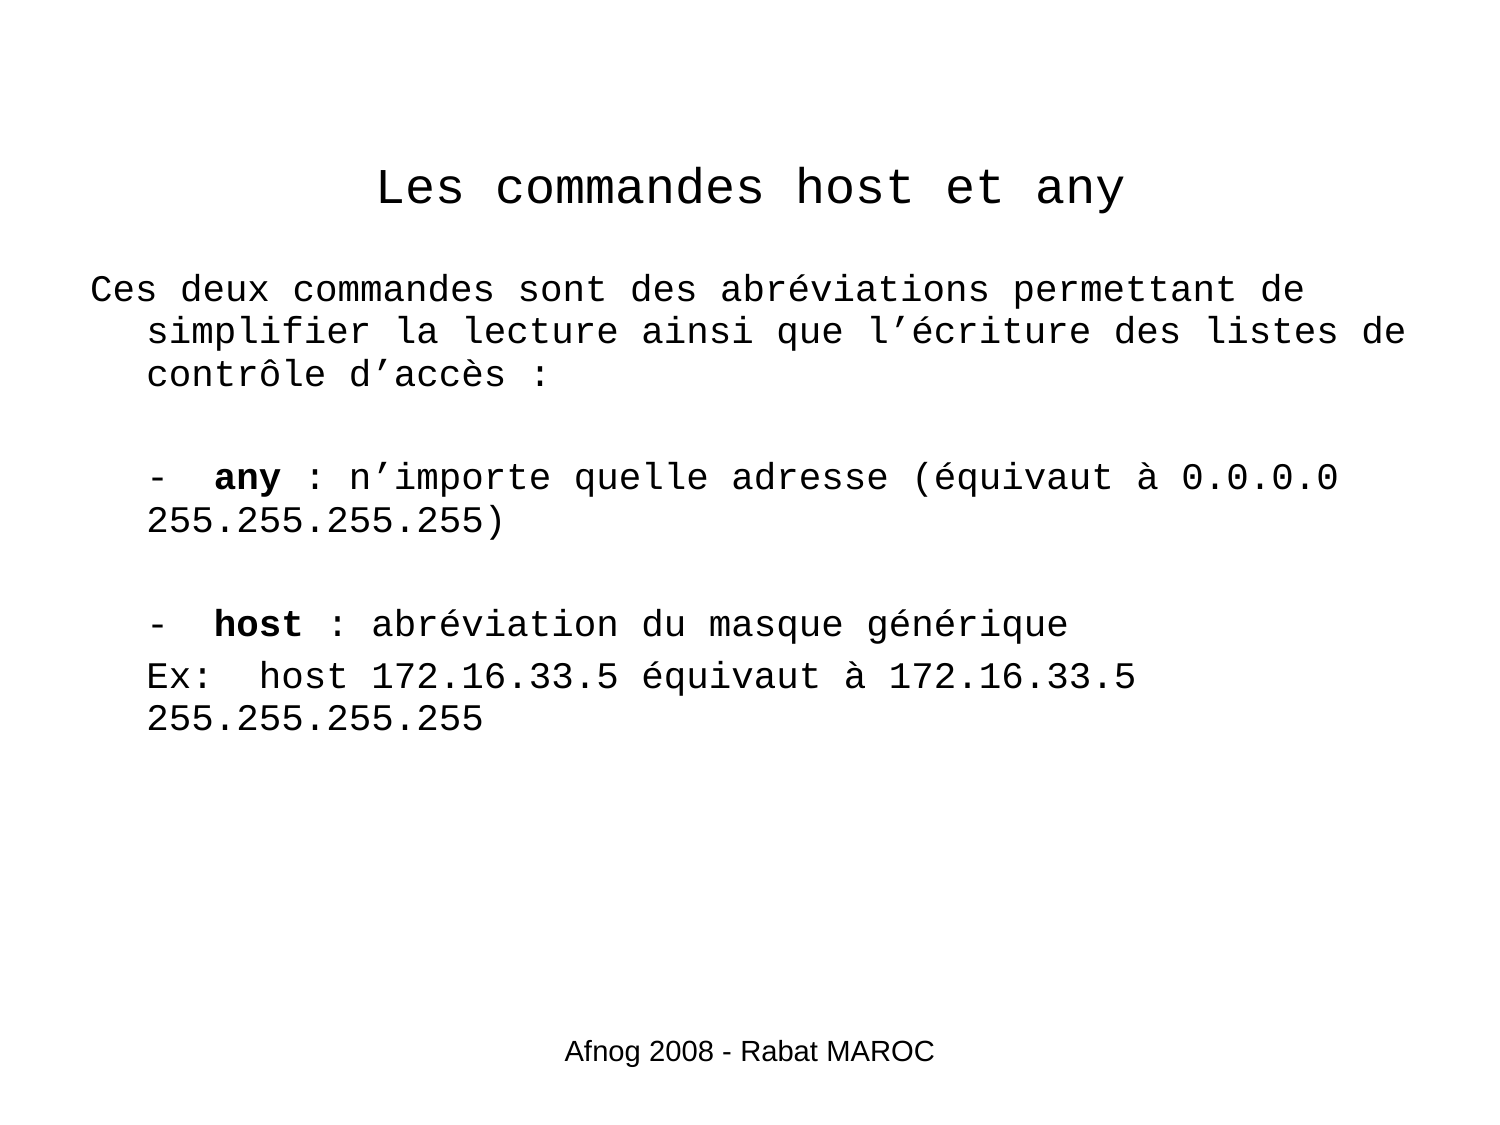

# Les commandes host et any
Ces deux commandes sont des abréviations permettant de simplifier la lecture ainsi que l’écriture des listes de contrôle d’accès :
	-  any : n’importe quelle adresse (équivaut à 0.0.0.0 255.255.255.255)
	-  host : abréviation du masque générique
	Ex:  host 172.16.33.5 équivaut à 172.16.33.5 255.255.255.255
Afnog 2008 - Rabat MAROC